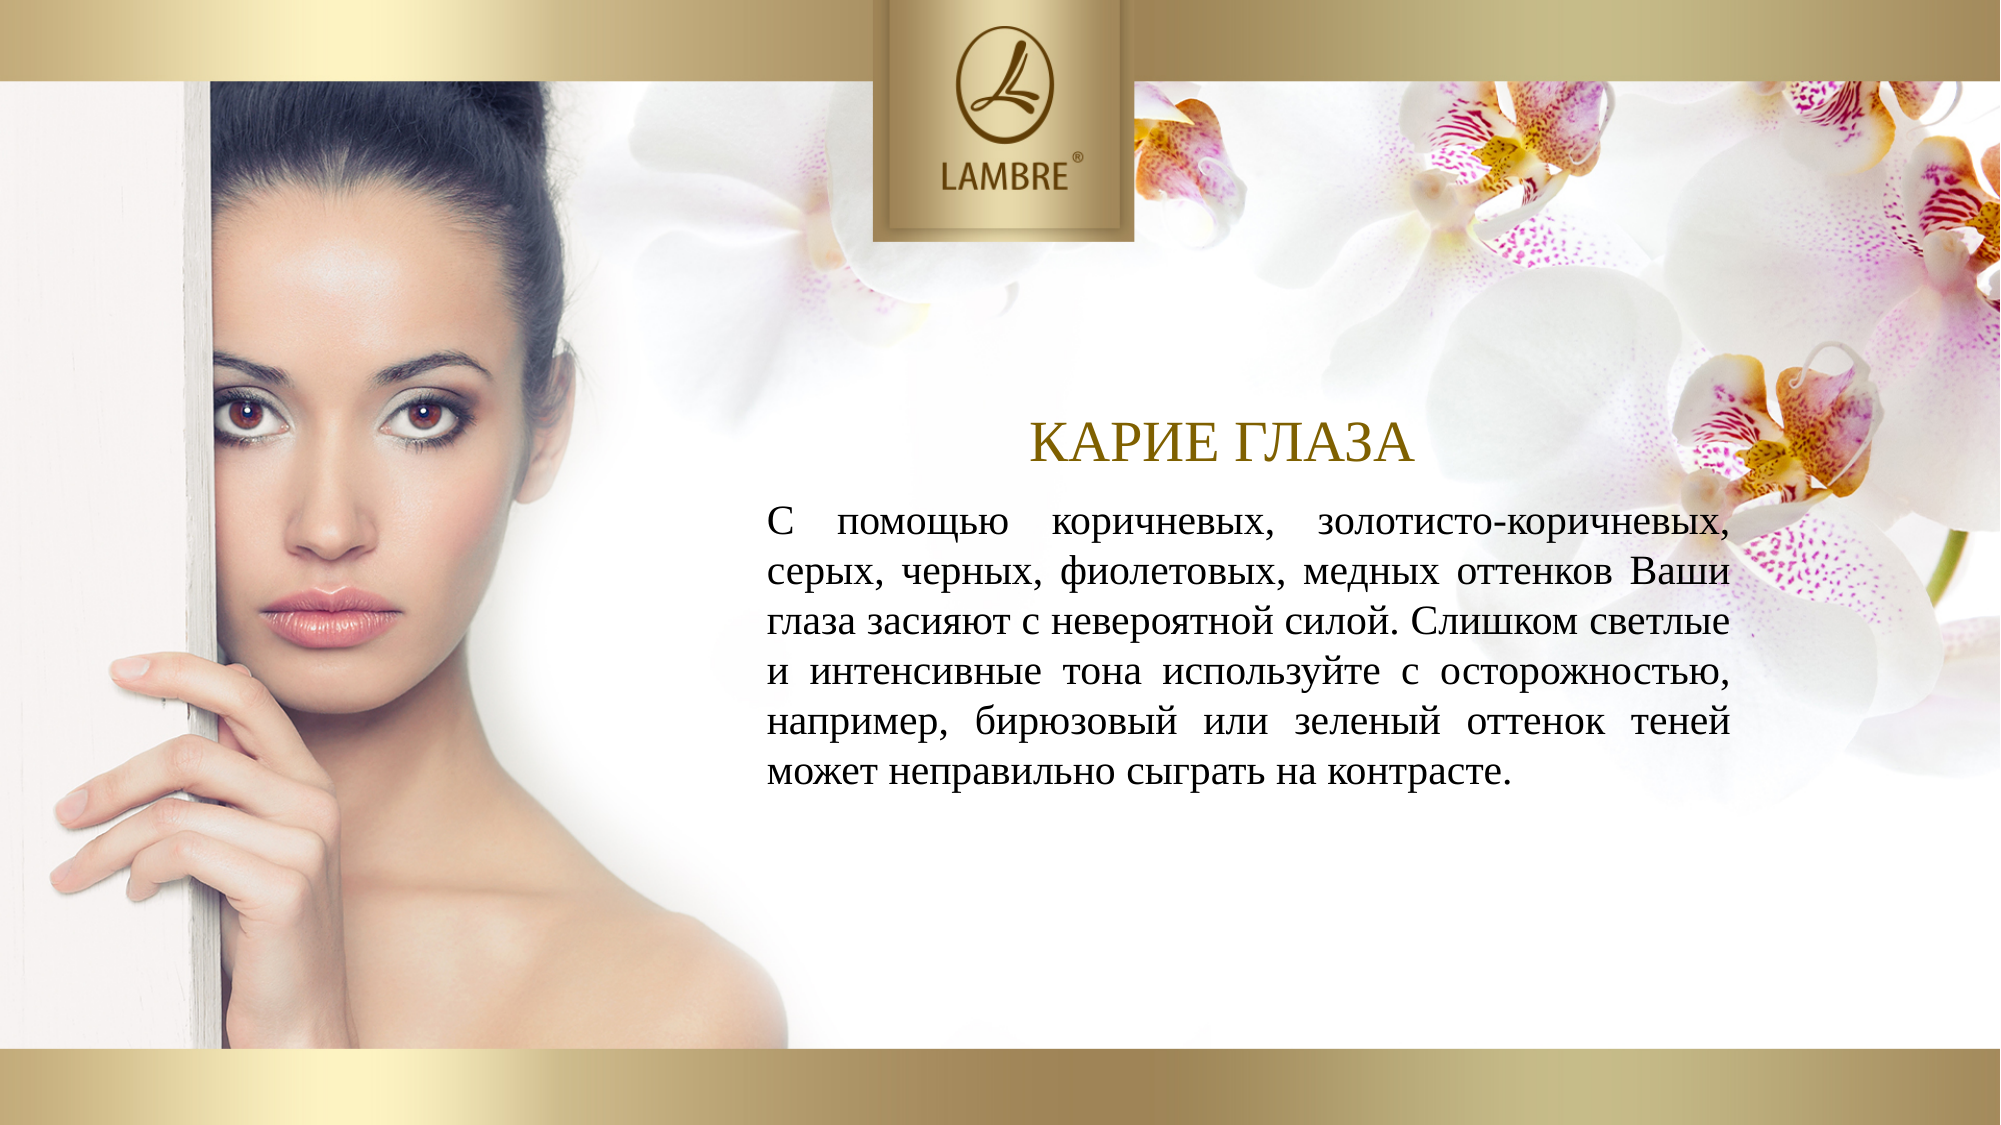

КАРИЕ ГЛАЗА
С помощью коричневых, золотисто-коричневых, серых, черных, фиолетовых, медных оттенков Ваши глаза засияют с невероятной силой. Слишком светлые и интенсивные тона используйте с осторожностью, например, бирюзовый или зеленый оттенок теней может неправильно сыграть на контрасте.